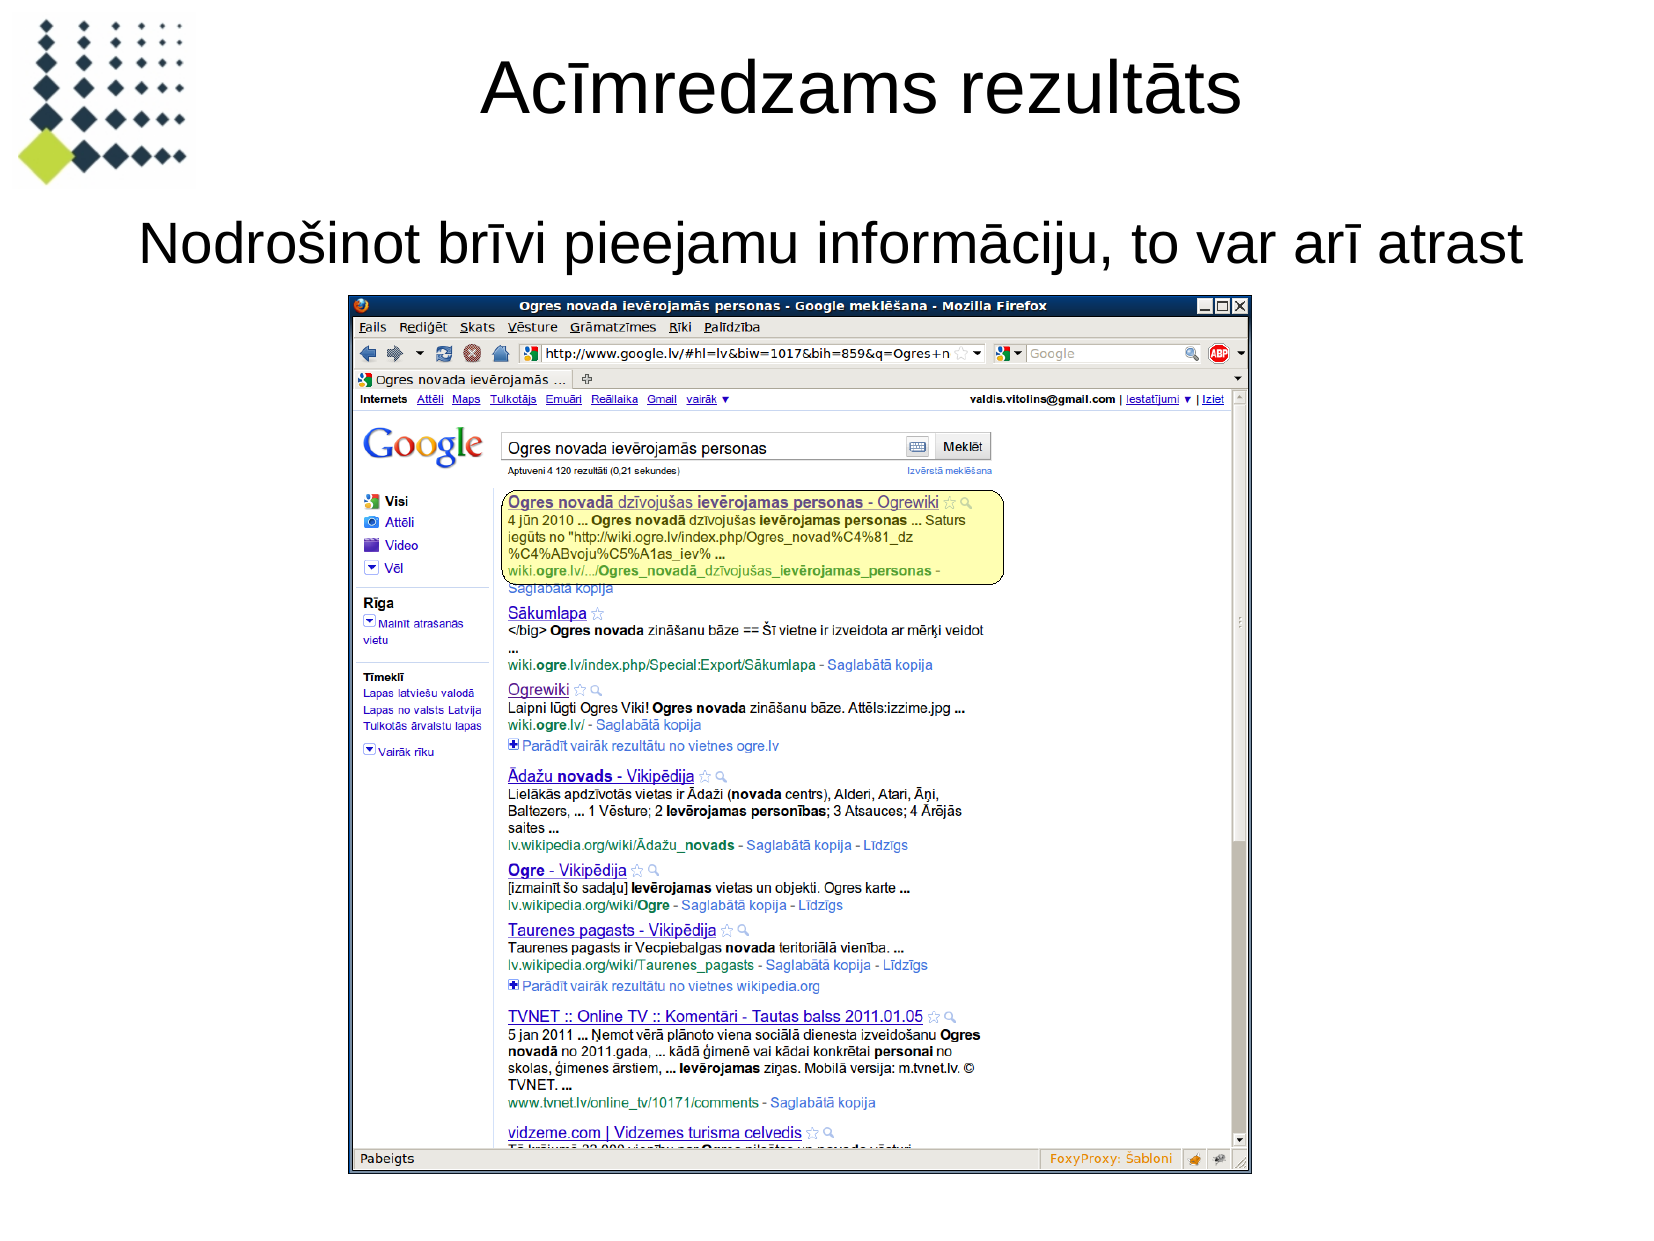

# Acīmredzams rezultāts
Nodrošinot brīvi pieejamu informāciju, to var arī atrast